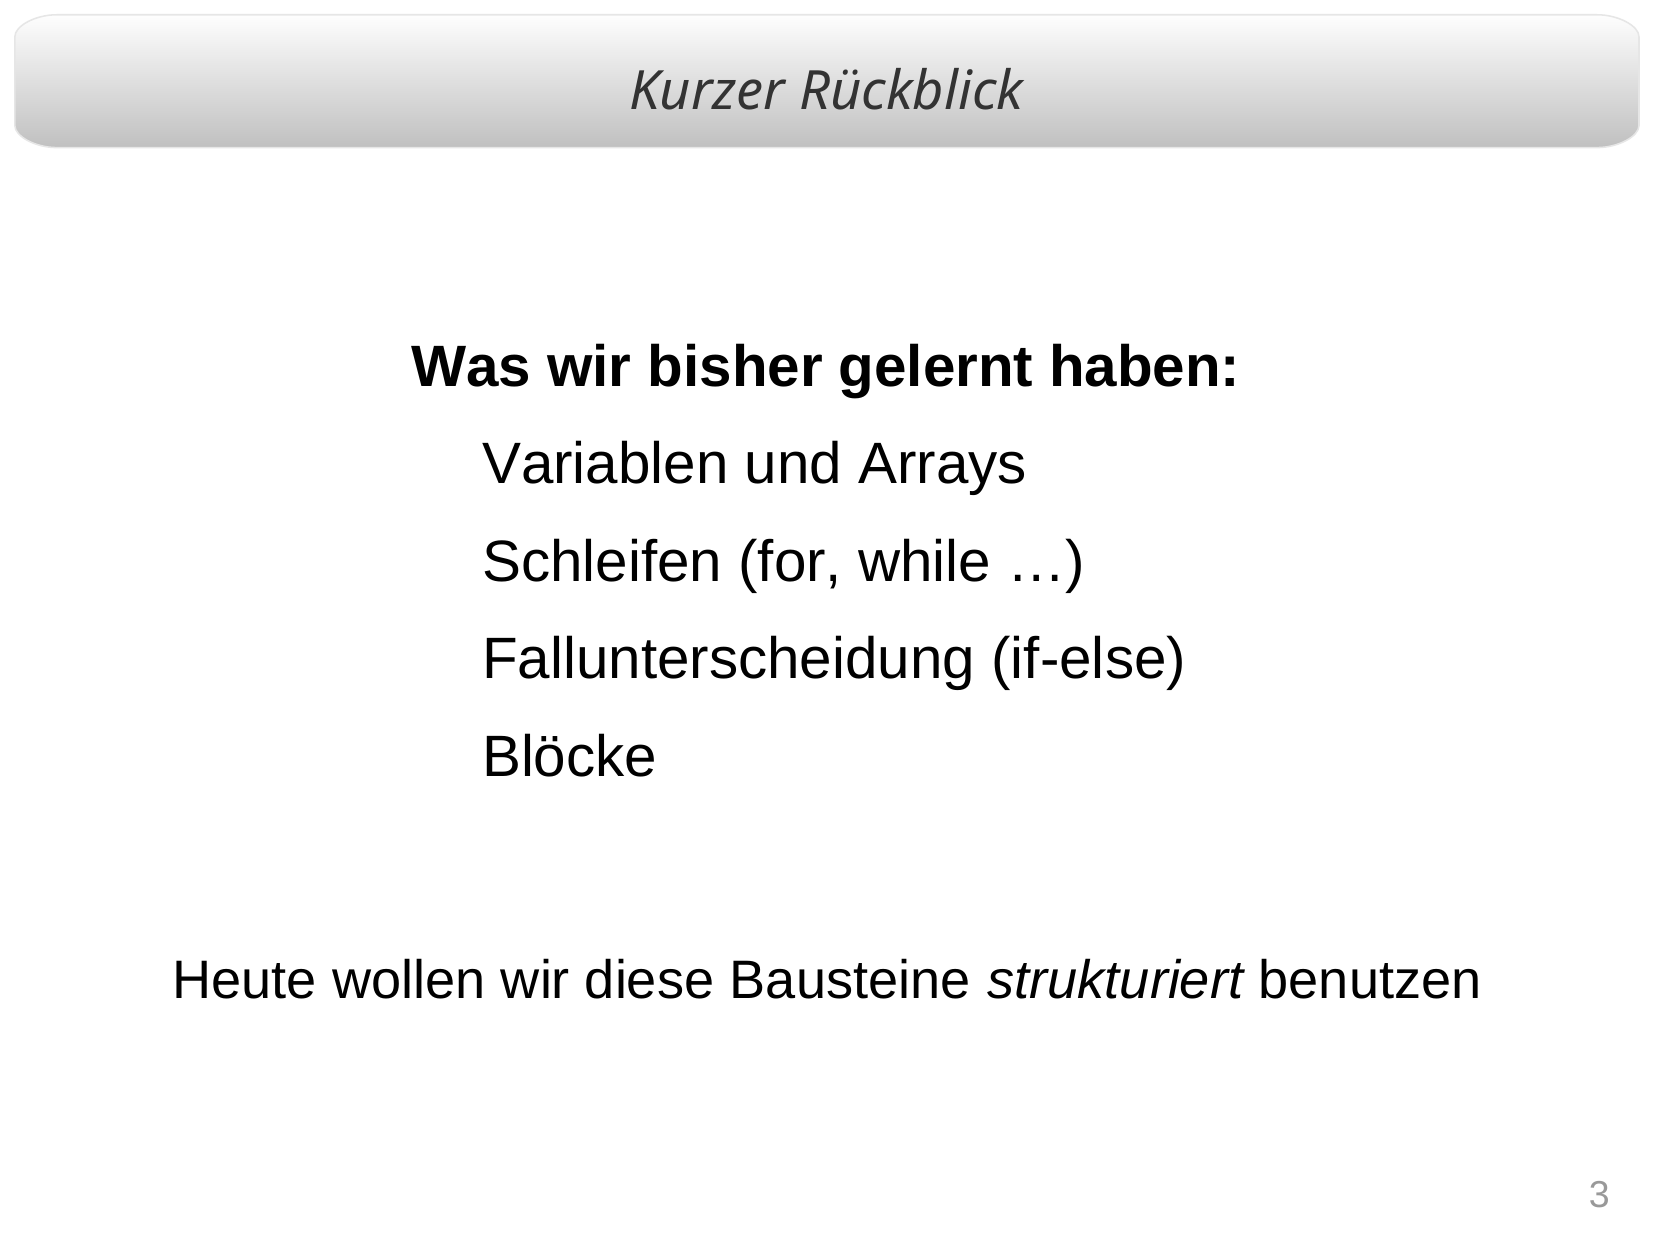

# Kurzer Rückblick
Was wir bisher gelernt haben:
Variablen und Arrays
Schleifen (for, while …)
Fallunterscheidung (if-else)
Blöcke
Heute wollen wir diese Bausteine strukturiert benutzen